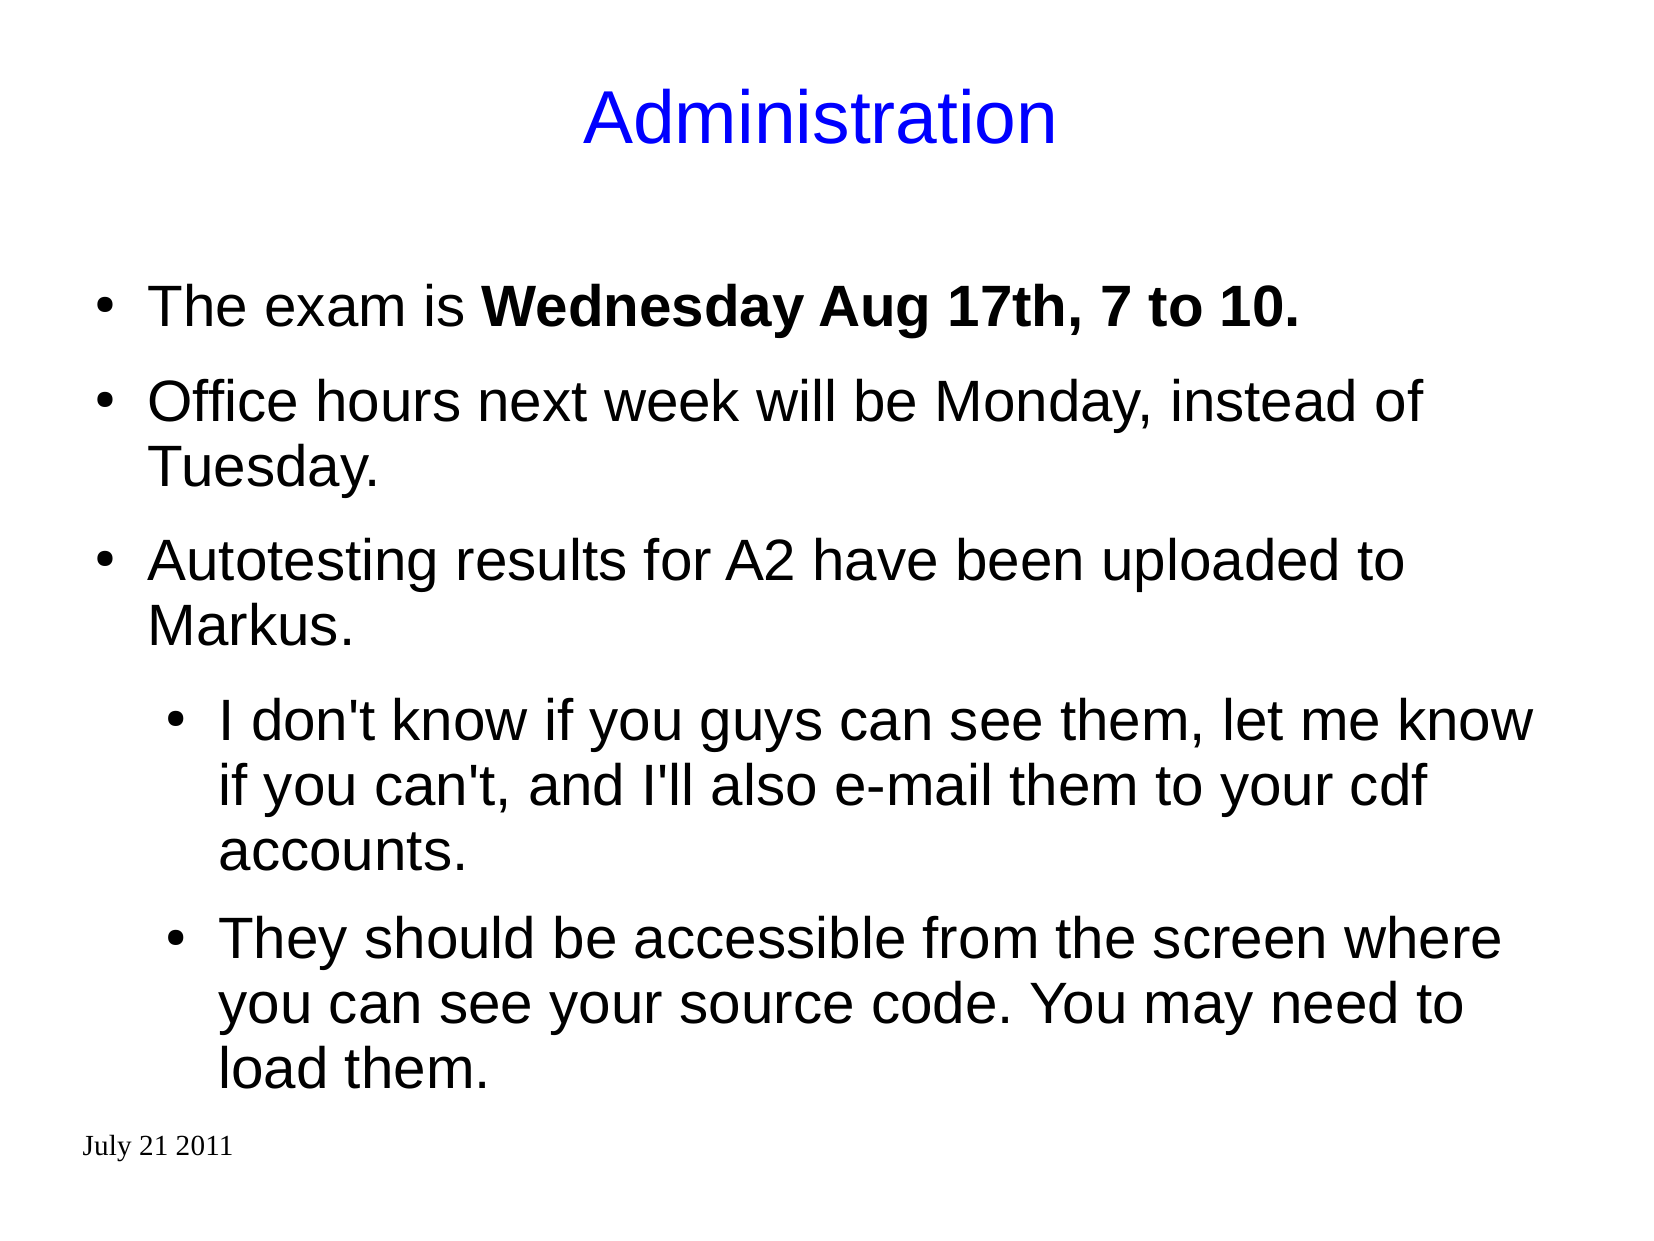

# Administration
The exam is Wednesday Aug 17th, 7 to 10.
Office hours next week will be Monday, instead of Tuesday.
Autotesting results for A2 have been uploaded to Markus.
I don't know if you guys can see them, let me know if you can't, and I'll also e-mail them to your cdf accounts.
They should be accessible from the screen where you can see your source code. You may need to load them.
July 21 2011